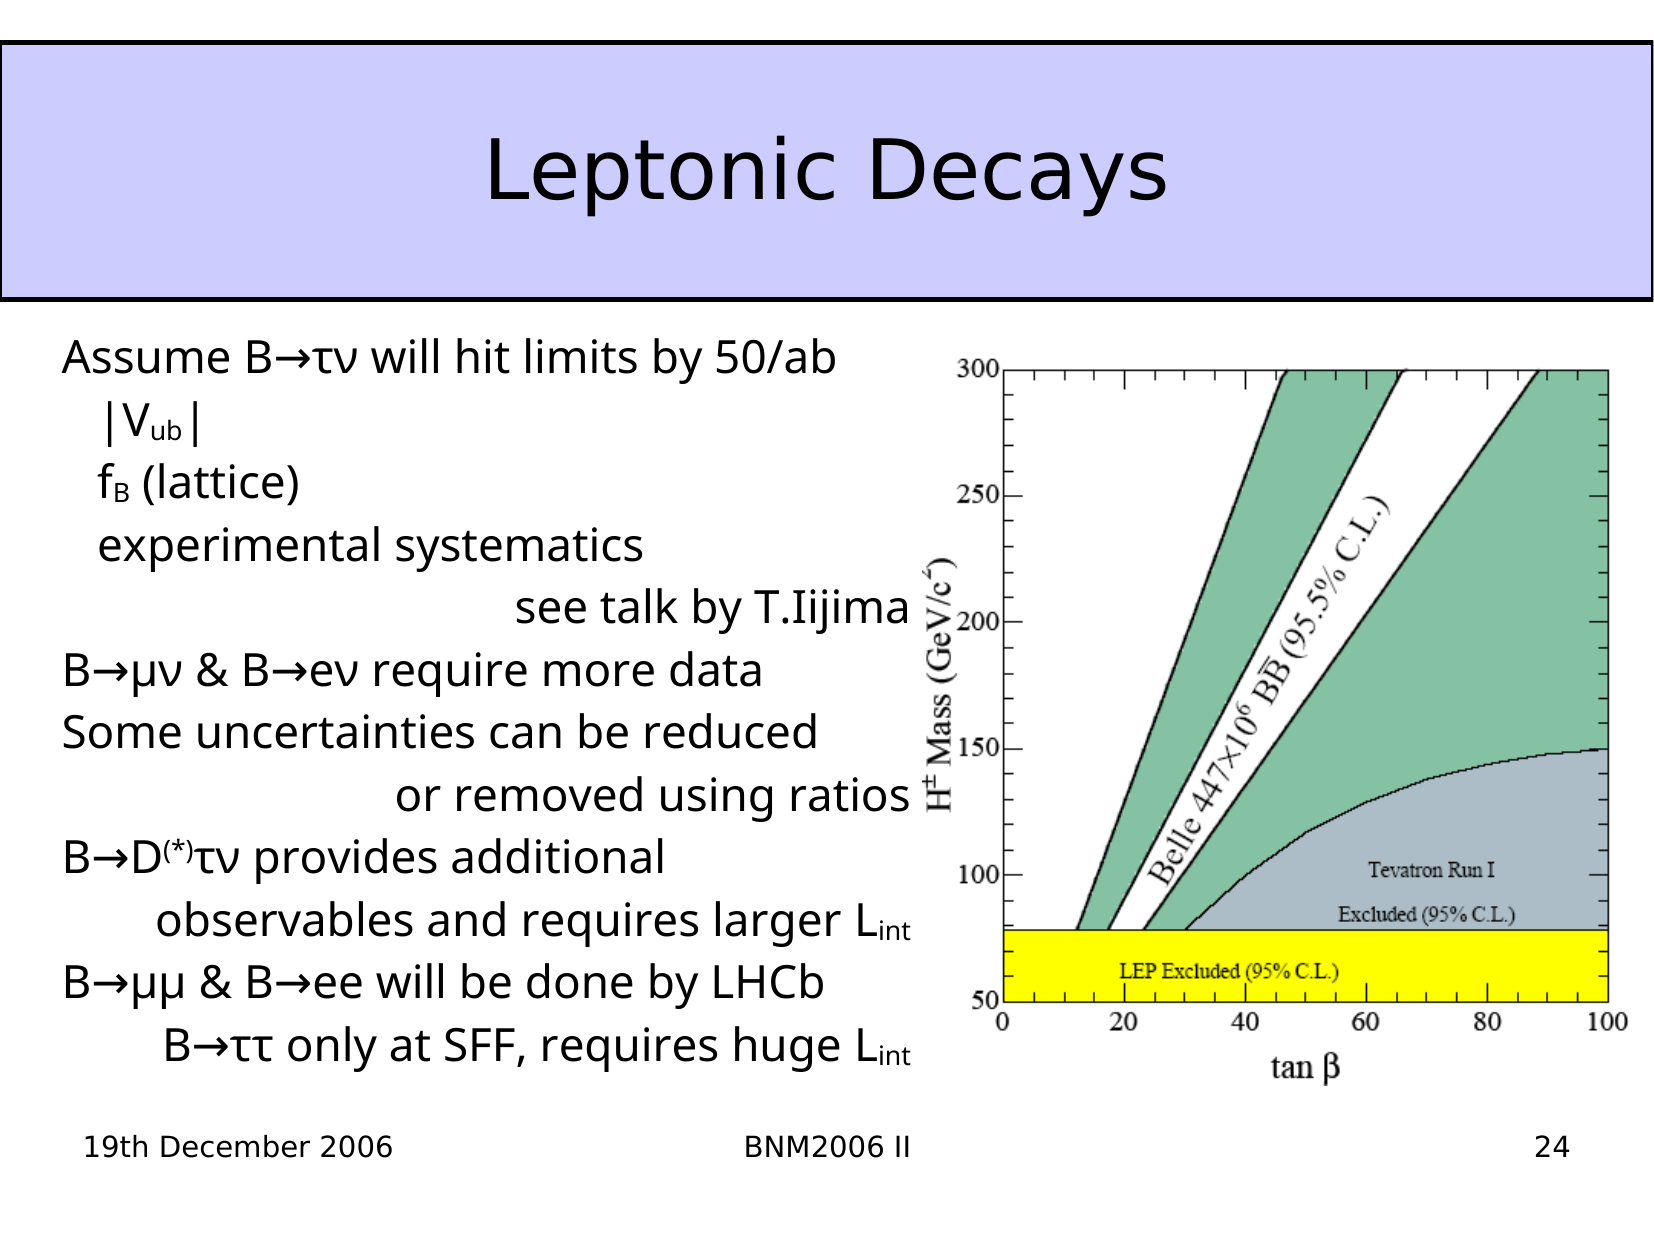

# Leptonic Decays
Assume B→τν will hit limits by 50/ab
|Vub|
fB (lattice)
experimental systematics
see talk by T.Iijima
B→μν & B→eν require more data
Some uncertainties can be reduced
 or removed using ratios
B→D(*)τν provides additional
 observables and requires larger Lint
B→μμ & B→ee will be done by LHCb
B→ττ only at SFF, requires huge Lint
19th December 2006
BNM2006 II
24